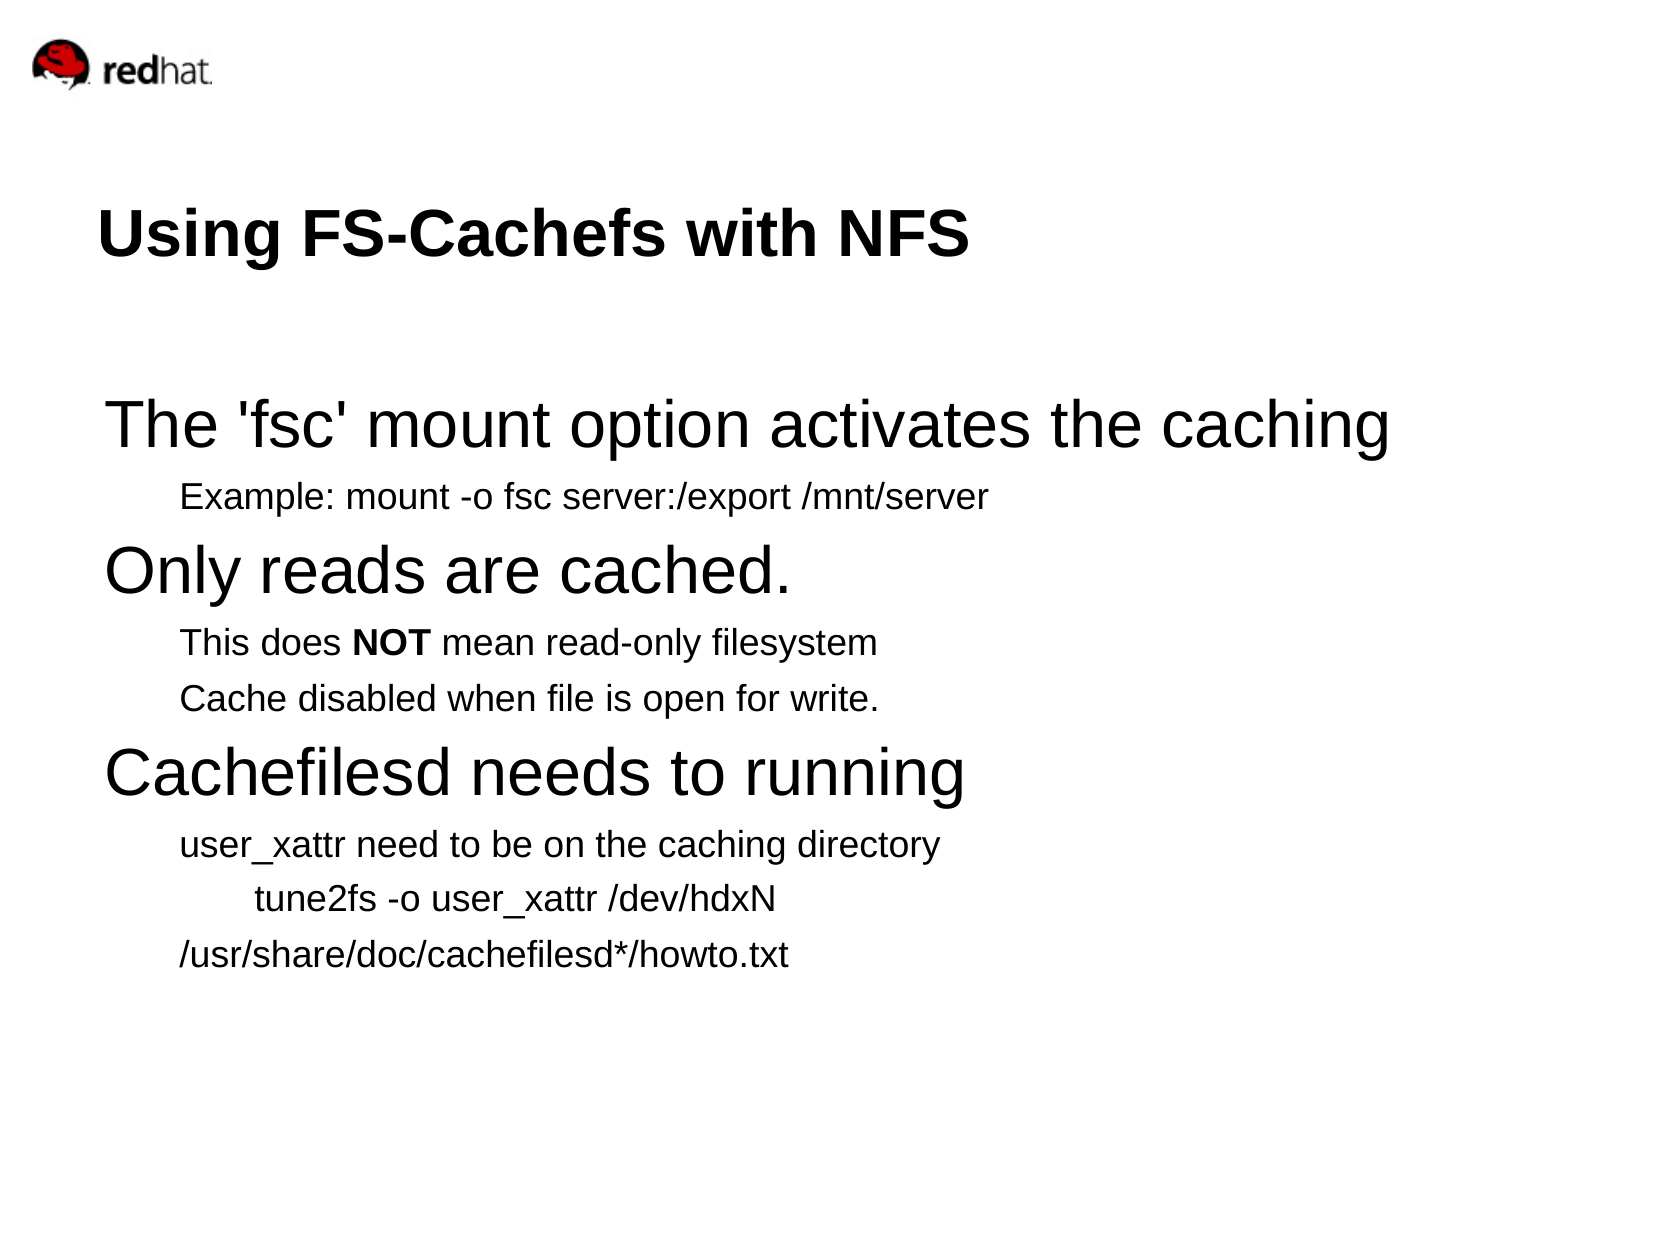

# Using FS-Cachefs with NFS
The 'fsc' mount option activates the caching
Example: mount -o fsc server:/export /mnt/server
Only reads are cached.
This does NOT mean read-only filesystem
Cache disabled when file is open for write.
Cachefilesd needs to running
user_xattr need to be on the caching directory
tune2fs -o user_xattr /dev/hdxN
/usr/share/doc/cachefilesd*/howto.txt